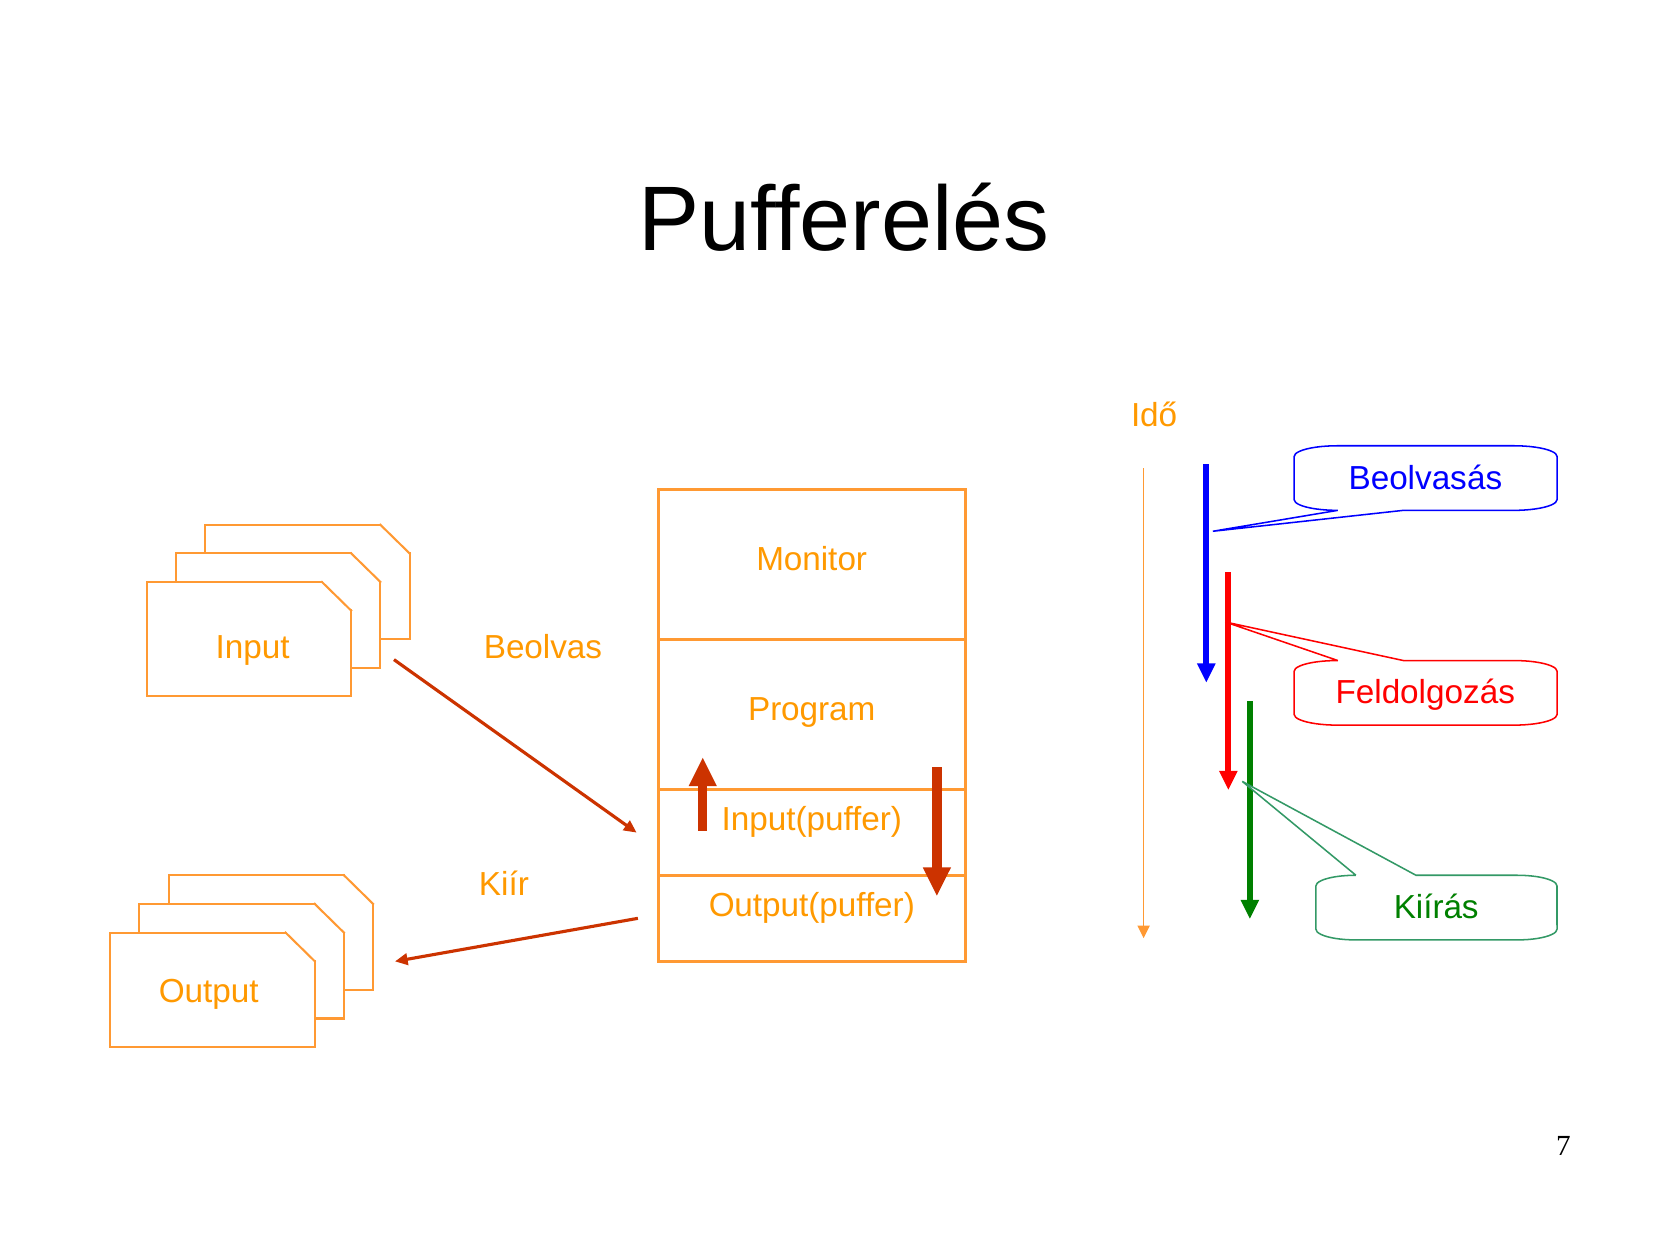

# Pufferelés
Idő
Beolvasás
Feldolgozás
Kiírás
Monitor
Input
Beolvas
Program
Input(puffer)
Kiír
Output(puffer)
Output
7